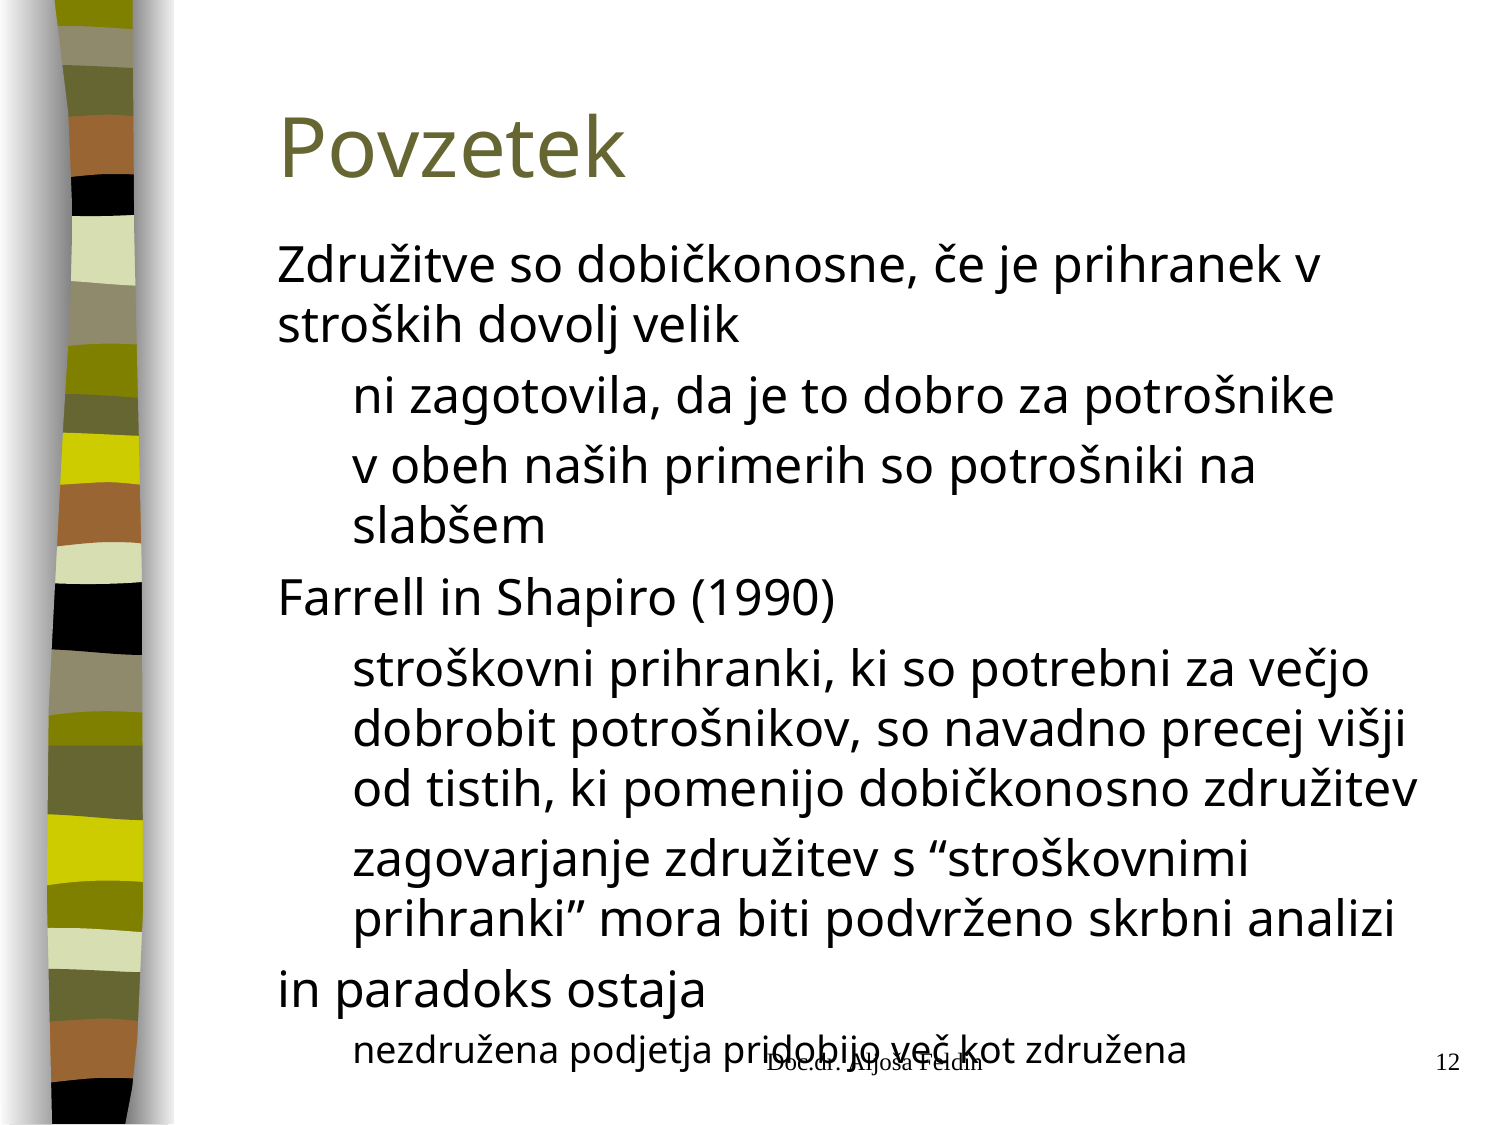

Povzetek
Združitve so dobičkonosne, če je prihranek v stroških dovolj velik
ni zagotovila, da je to dobro za potrošnike
v obeh naših primerih so potrošniki na slabšem
Farrell in Shapiro (1990)
stroškovni prihranki, ki so potrebni za večjo dobrobit potrošnikov, so navadno precej višji od tistih, ki pomenijo dobičkonosno združitev
zagovarjanje združitev s “stroškovnimi prihranki” mora biti podvrženo skrbni analizi
in paradoks ostaja
nezdružena podjetja pridobijo več kot združena
Doc.dr. Aljoša Feldin